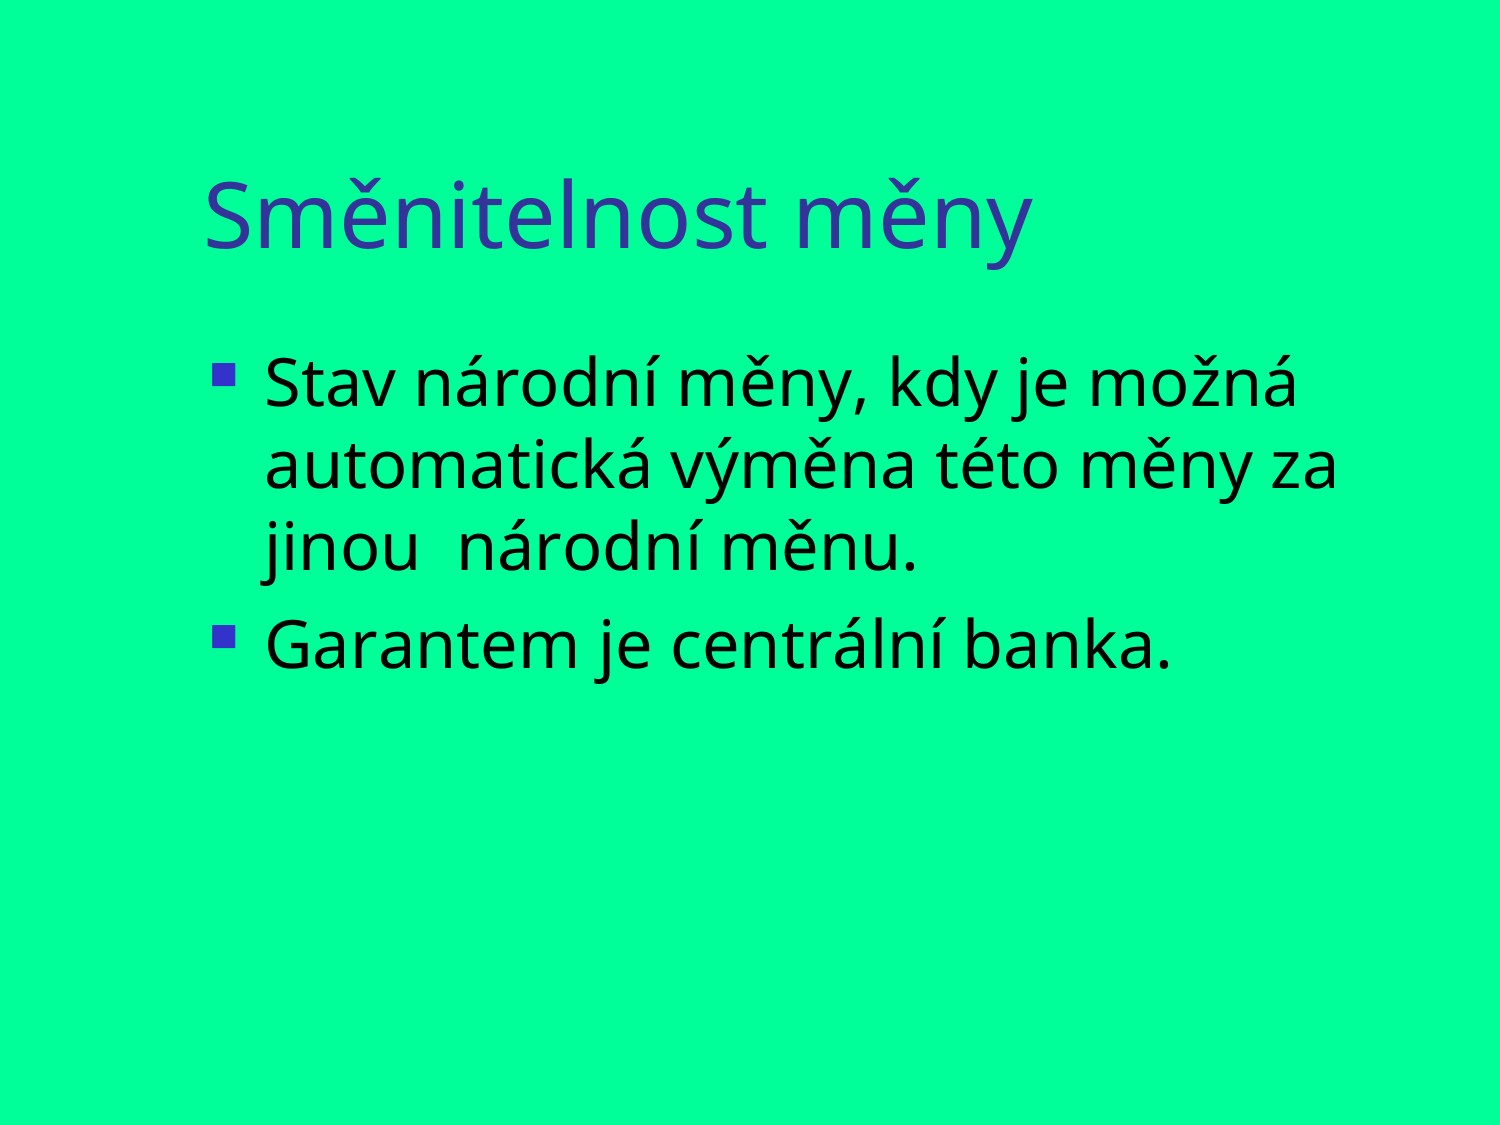

# Směnitelnost měny
Stav národní měny, kdy je možná automatická výměna této měny za jinou národní měnu.
Garantem je centrální banka.